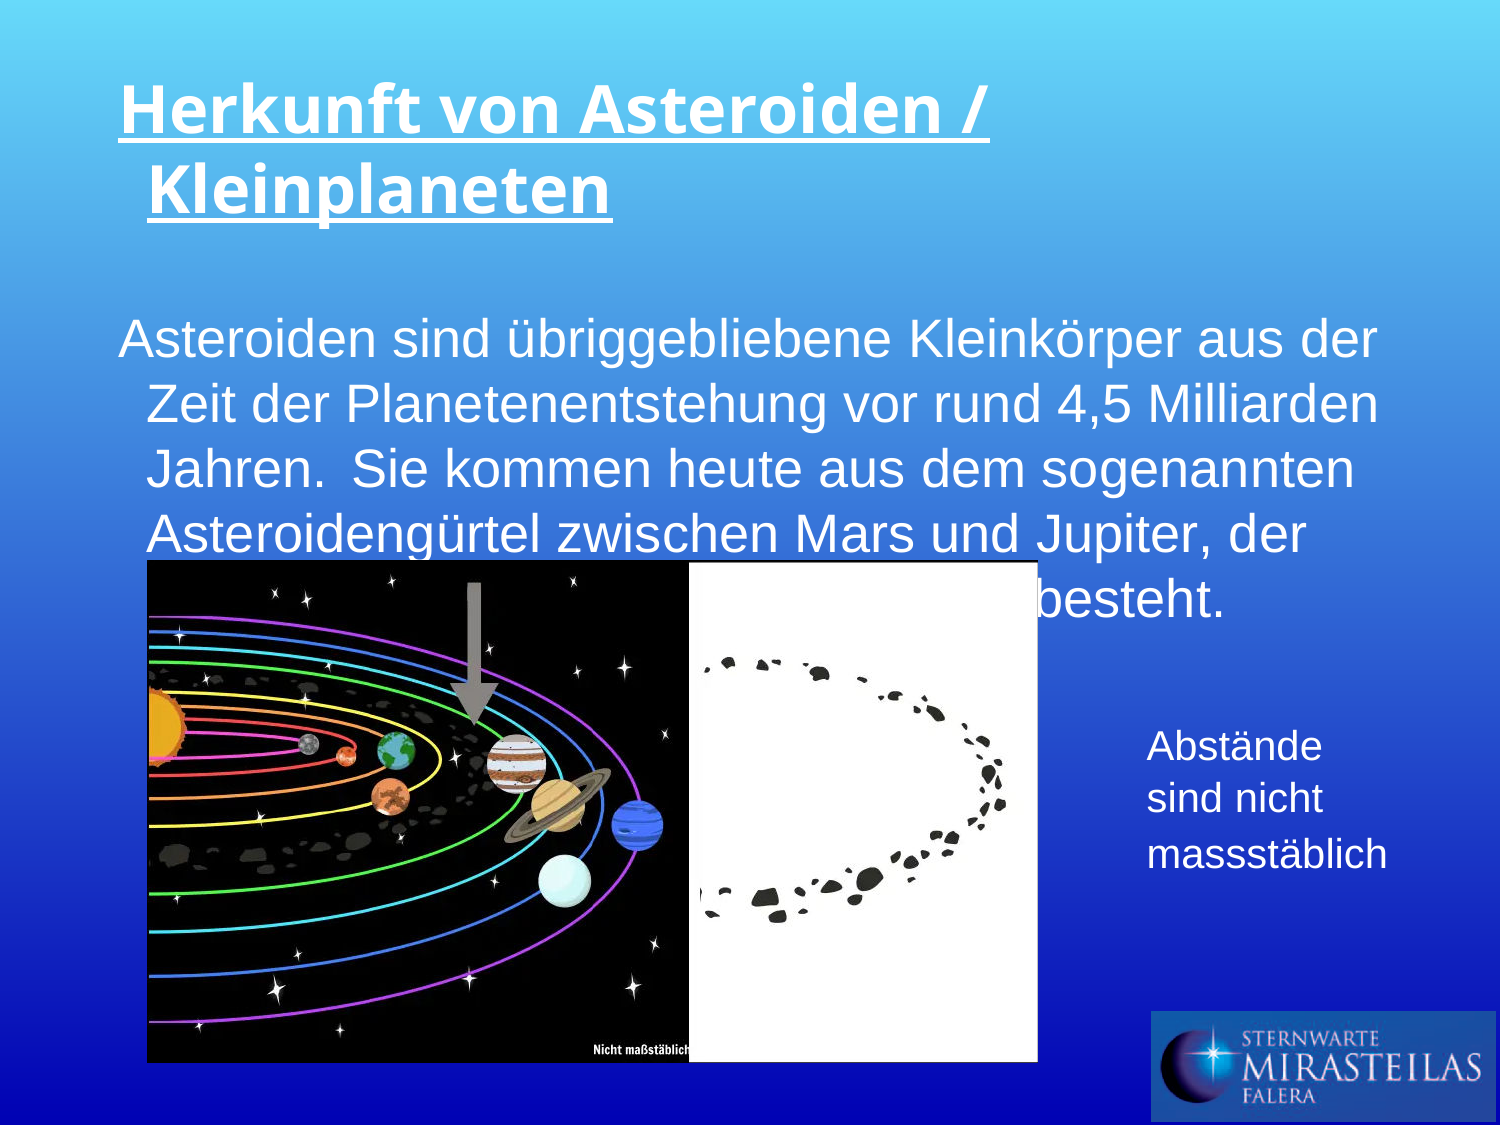

Herkunft von Asteroiden / Kleinplaneten
Asteroiden sind übriggebliebene Kleinkörper aus der Zeit der Planetenentstehung vor rund 4,5 Milliarden Jahren.	 Sie kommen heute aus dem sogenannten Asteroidengürtel zwischen Mars und Jupiter, der grösstenteils aus Staub und Gestein besteht.
															Abstände 															sind nicht
															massstäblich
	Bild: storyboardthat.com